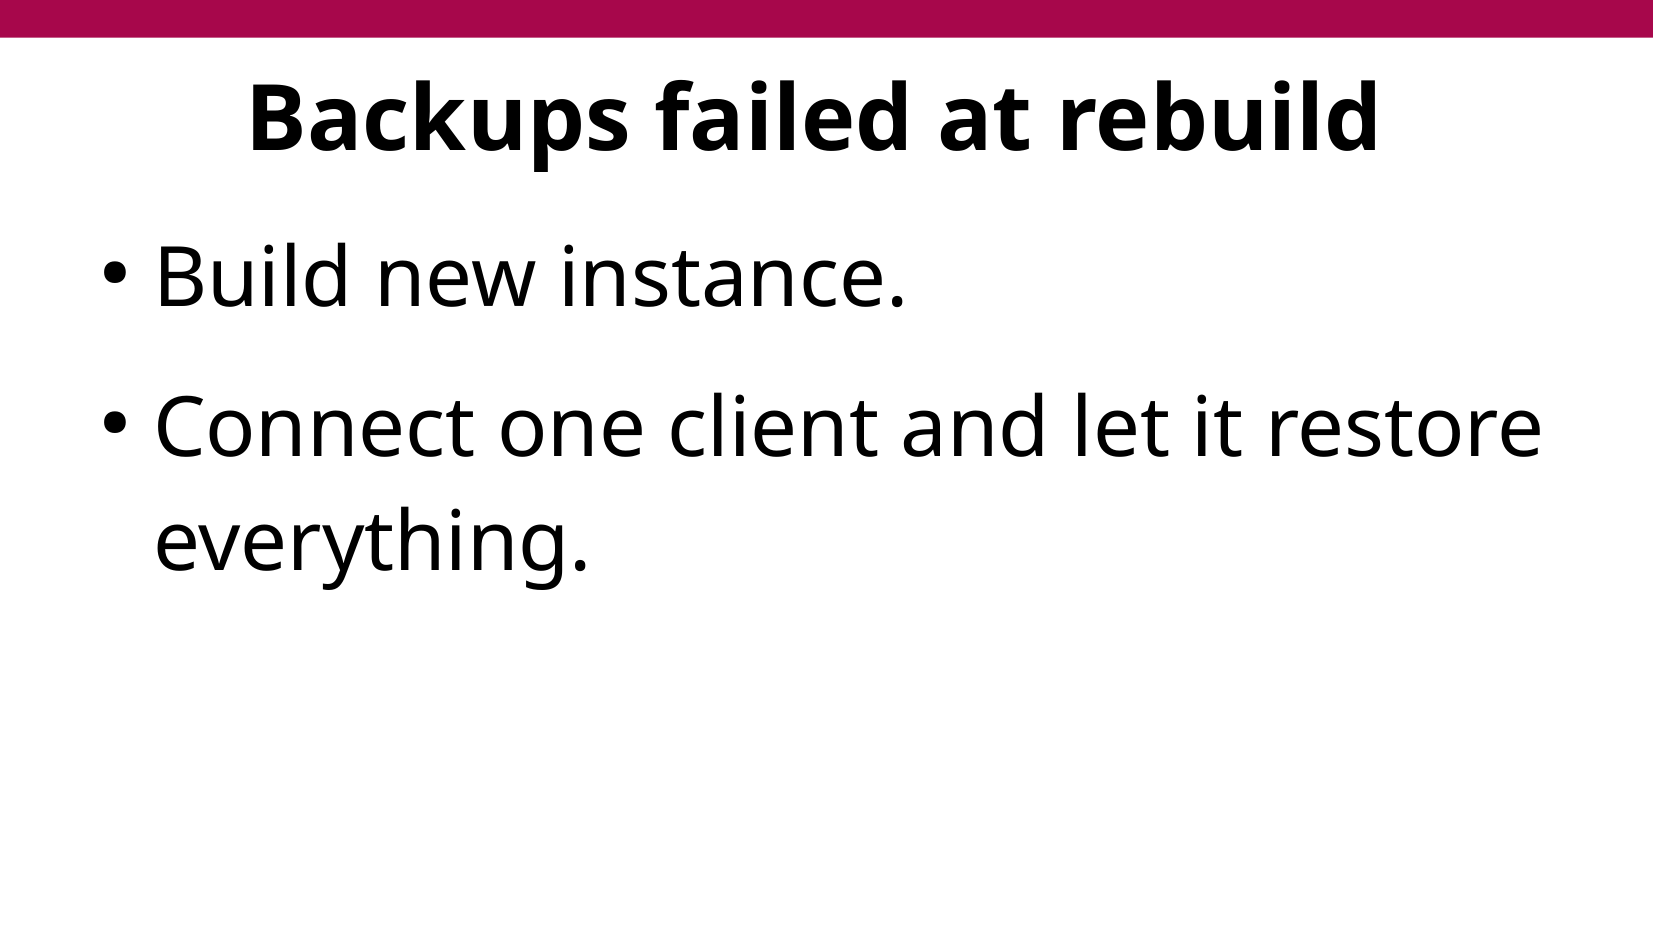

# Backups failed at rebuild
Build new instance.
Connect one client and let it restore everything.